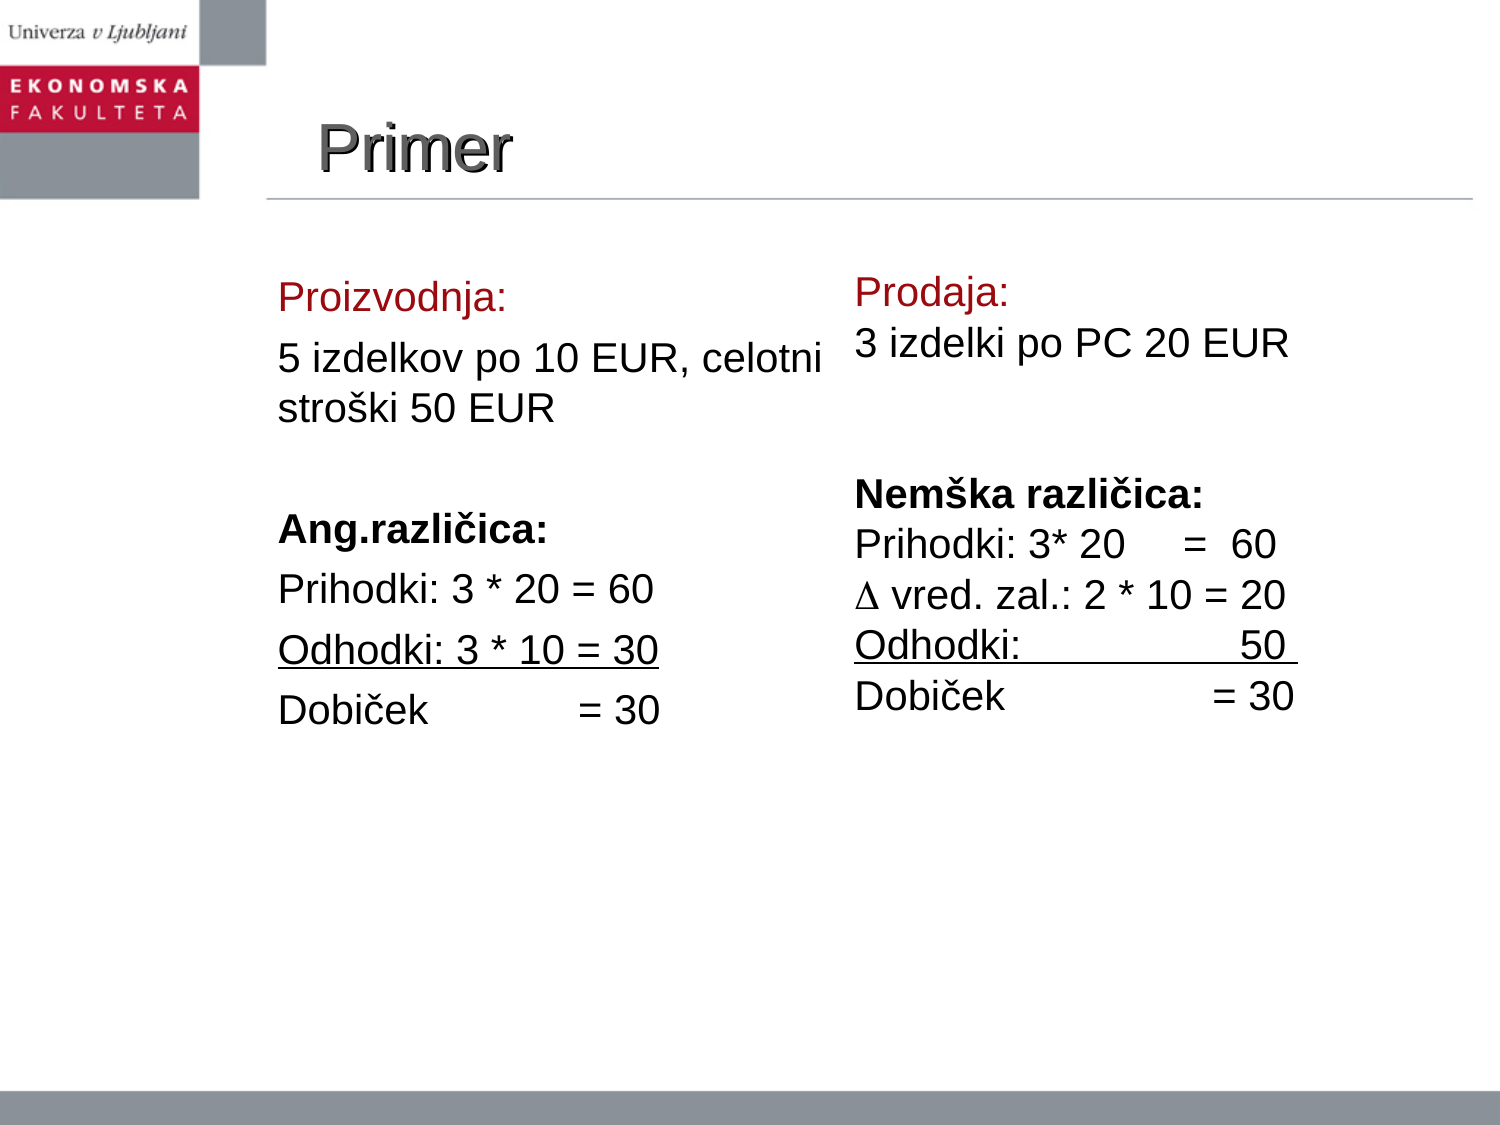

Primer
# Proizvodnja:
5 izdelkov po 10 EUR, celotni stroški 50 EUR
Ang.različica:
Prihodki: 3 * 20 = 60
Odhodki: 3 * 10 = 30
Dobiček = 30
Prodaja:
3 izdelki po PC 20 EUR
Nemška različica:
Prihodki: 3* 20 = 60
 vred. zal.: 2 * 10 = 20
Odhodki: 50
Dobiček = 30